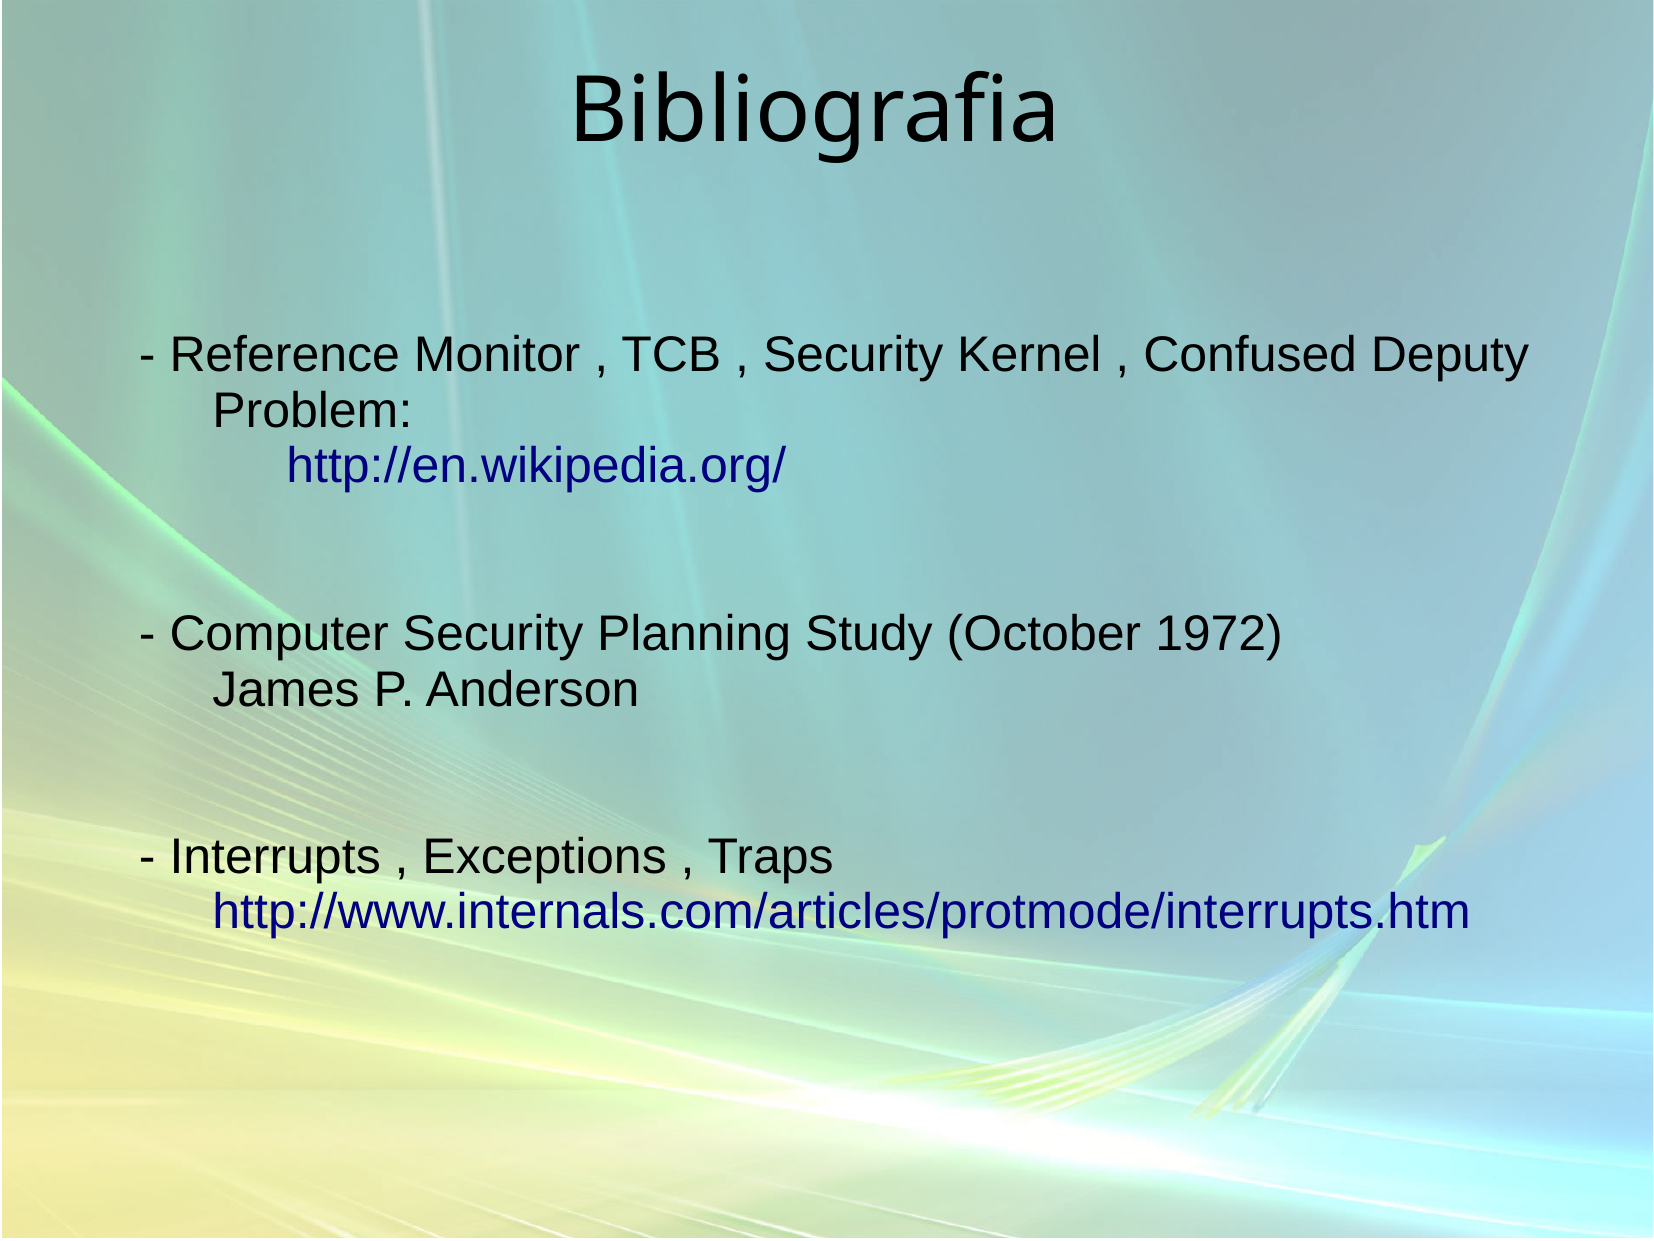

# Bibliografia
- Reference Monitor , TCB , Security Kernel , Confused Deputy 	Problem:
 		http://en.wikipedia.org/
- Computer Security Planning Study (October 1972)
	James P. Anderson
- Interrupts , Exceptions , Traps
	http://www.internals.com/articles/protmode/interrupts.htm